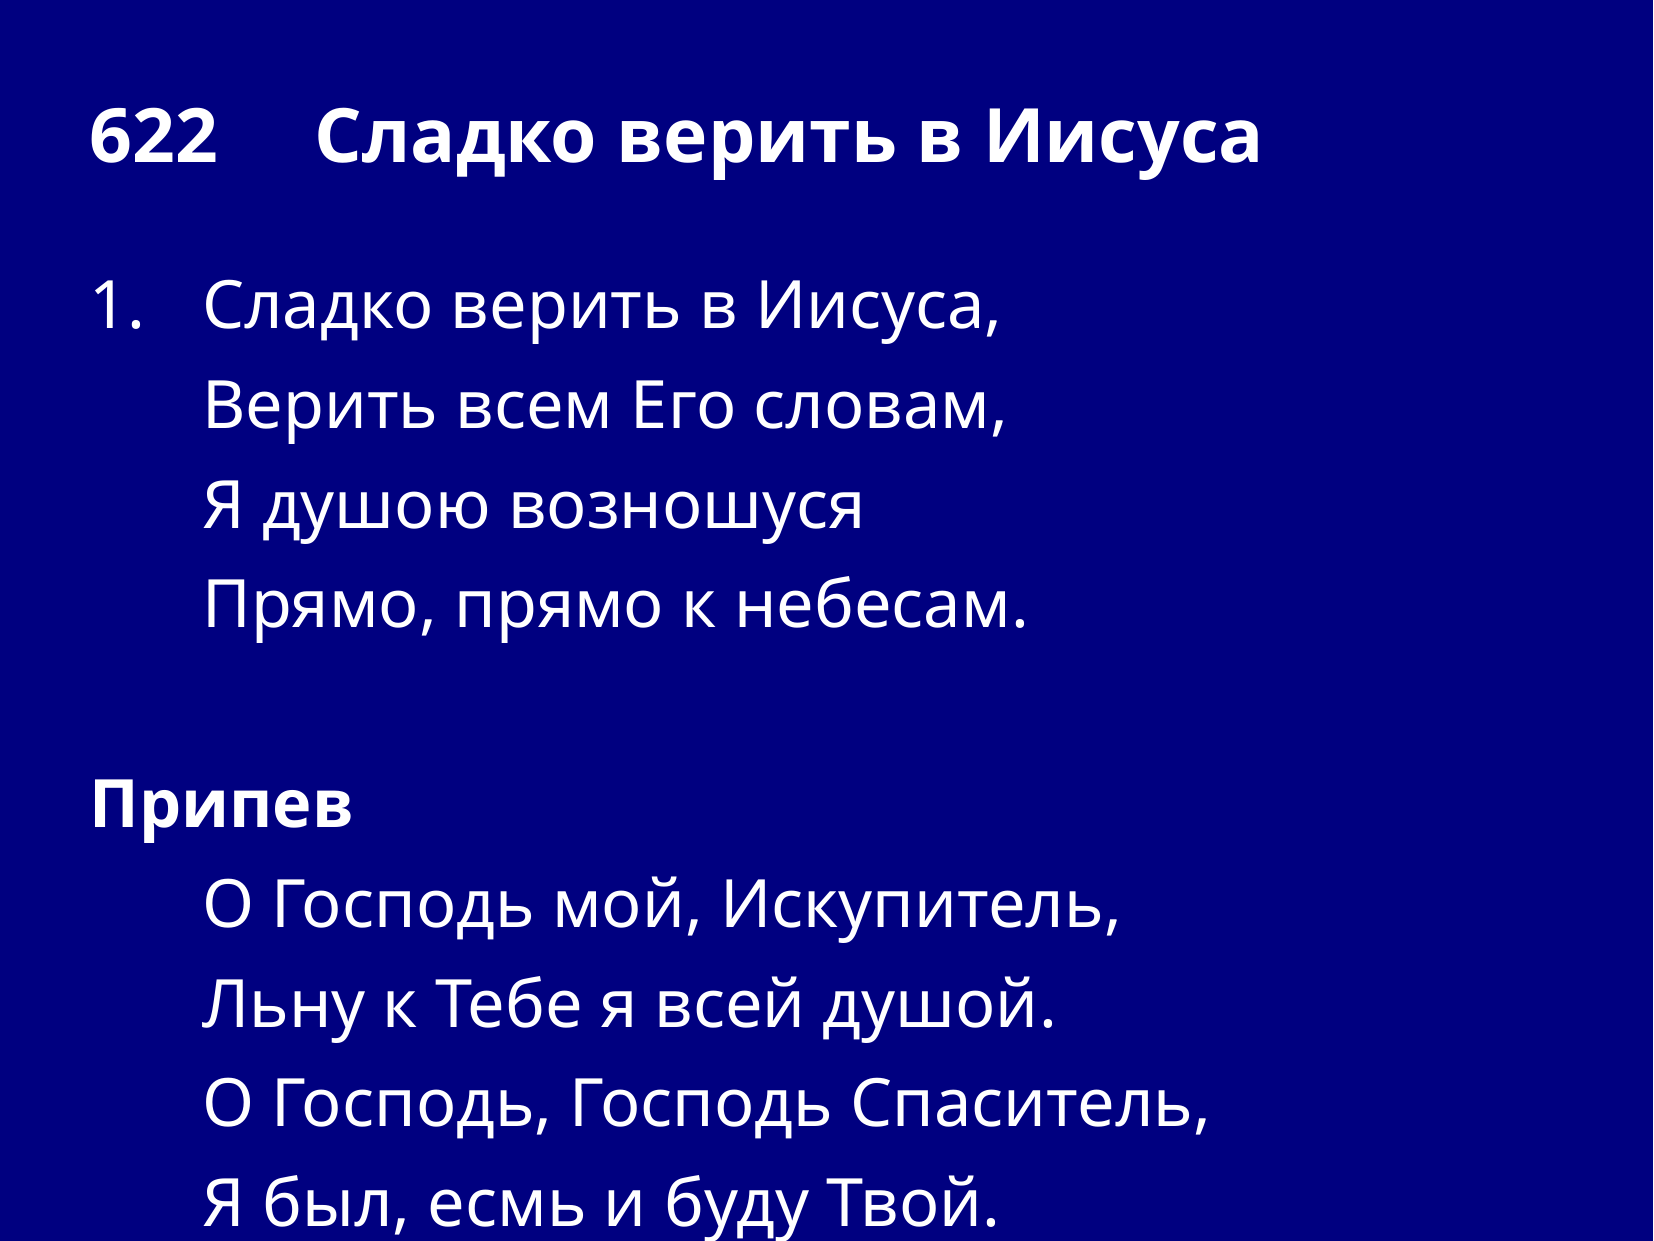

622	Сладко верить в Иисуса
1.	Сладко верить в Иисуса,
	Верить всем Его словам,
	Я душою возношуся
	Прямо, прямо к небесам.
Припев
	О Господь мой, Искупитель,
	Льну к Тебе я всей душой.
	О Господь, Господь Спаситель,
	Я был, есмь и буду Твой.